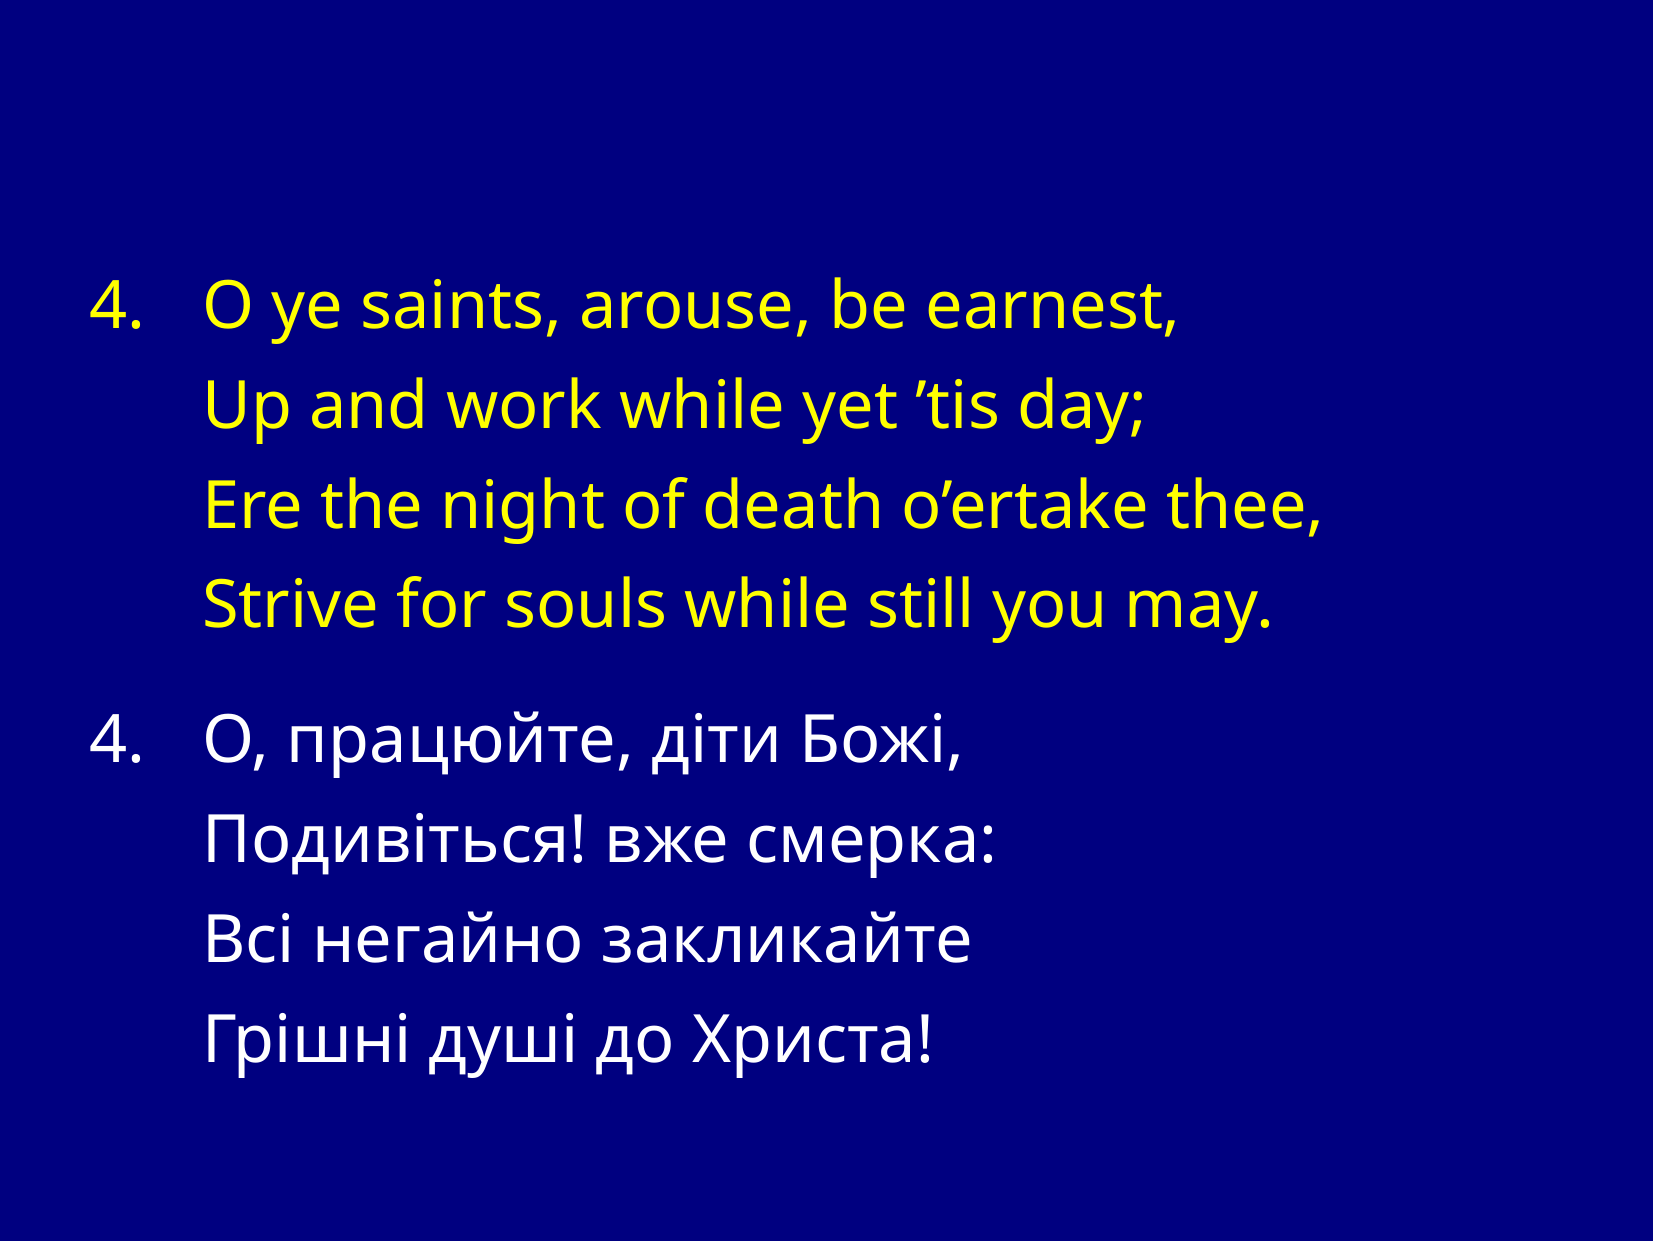

4.	O ye saints, arouse, be earnest,
	Up and work while yet ’tis day;
	Ere the night of death o’ertake thee,
	Strive for souls while still you may.
4.	О, працюйте, діти Божі,
	Подивіться! вже смерка:
	Всі негайно закликайте
	Грішні душі до Христа!